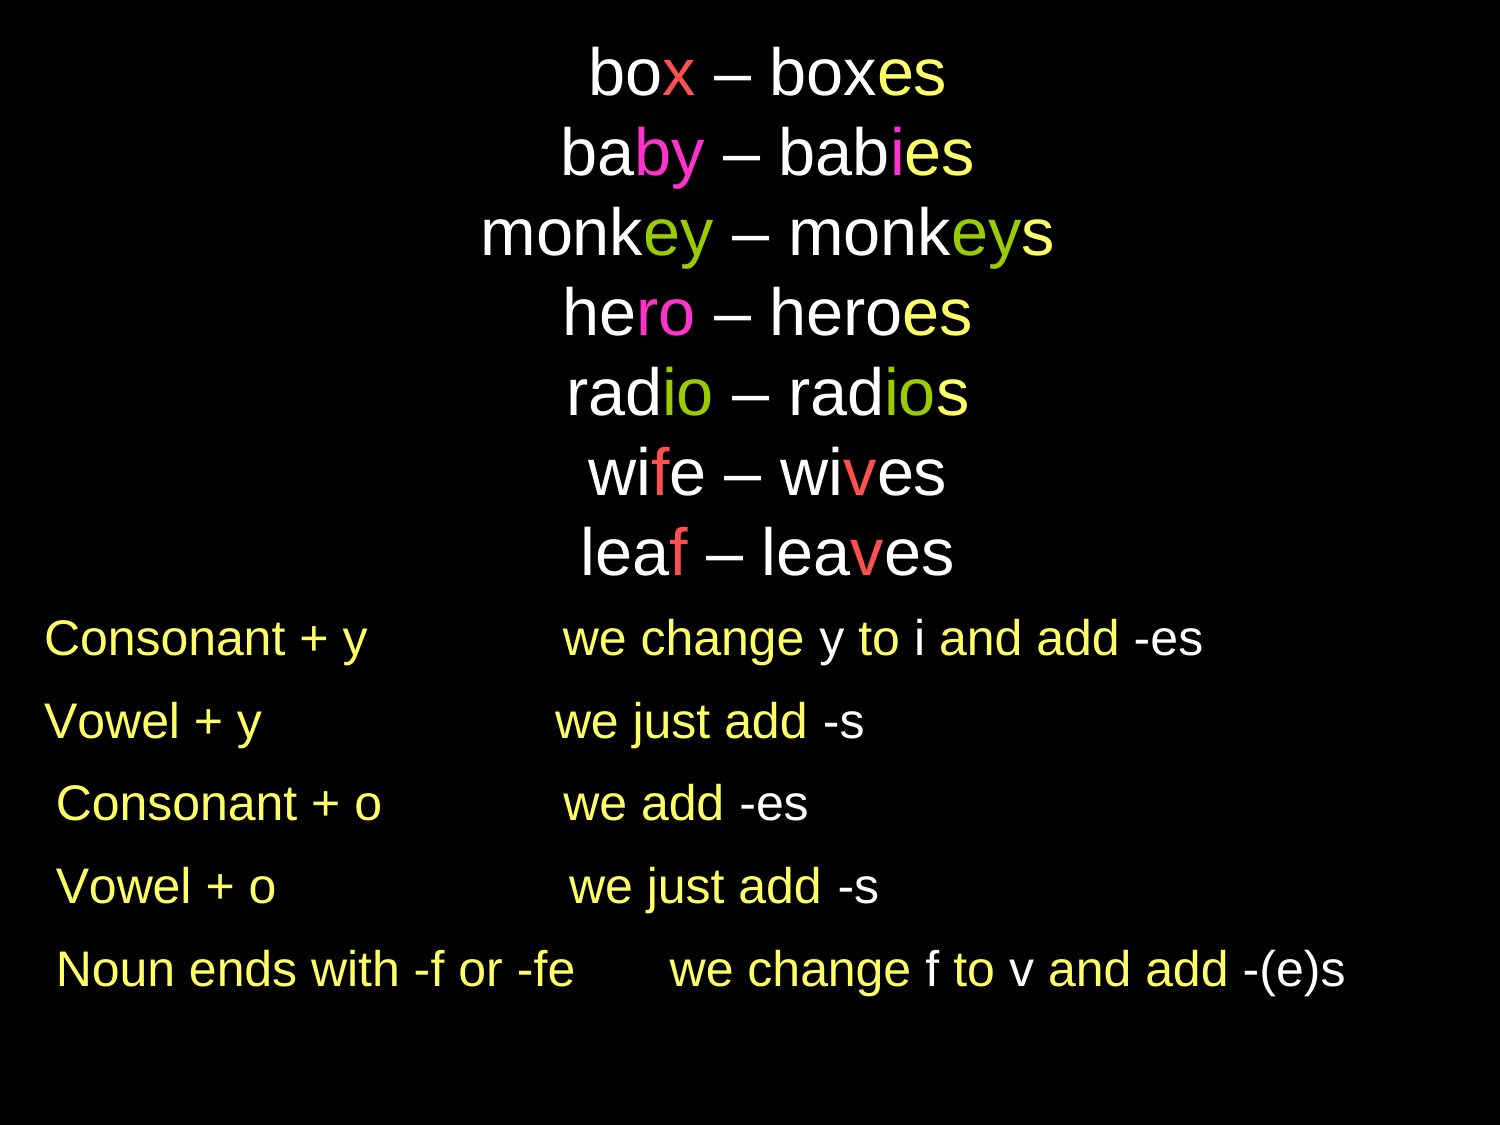

# box – boxes baby – babies monkey – monkeys hero – heroes radio – radios wife – wives leaf – leaves
Consonant + y we change y to i and add -es
Vowel + y we just add -s
Consonant + o we add -es
Vowel + o we just add -s
Noun ends with -f or -fe 	 we change f to v and add -(e)s